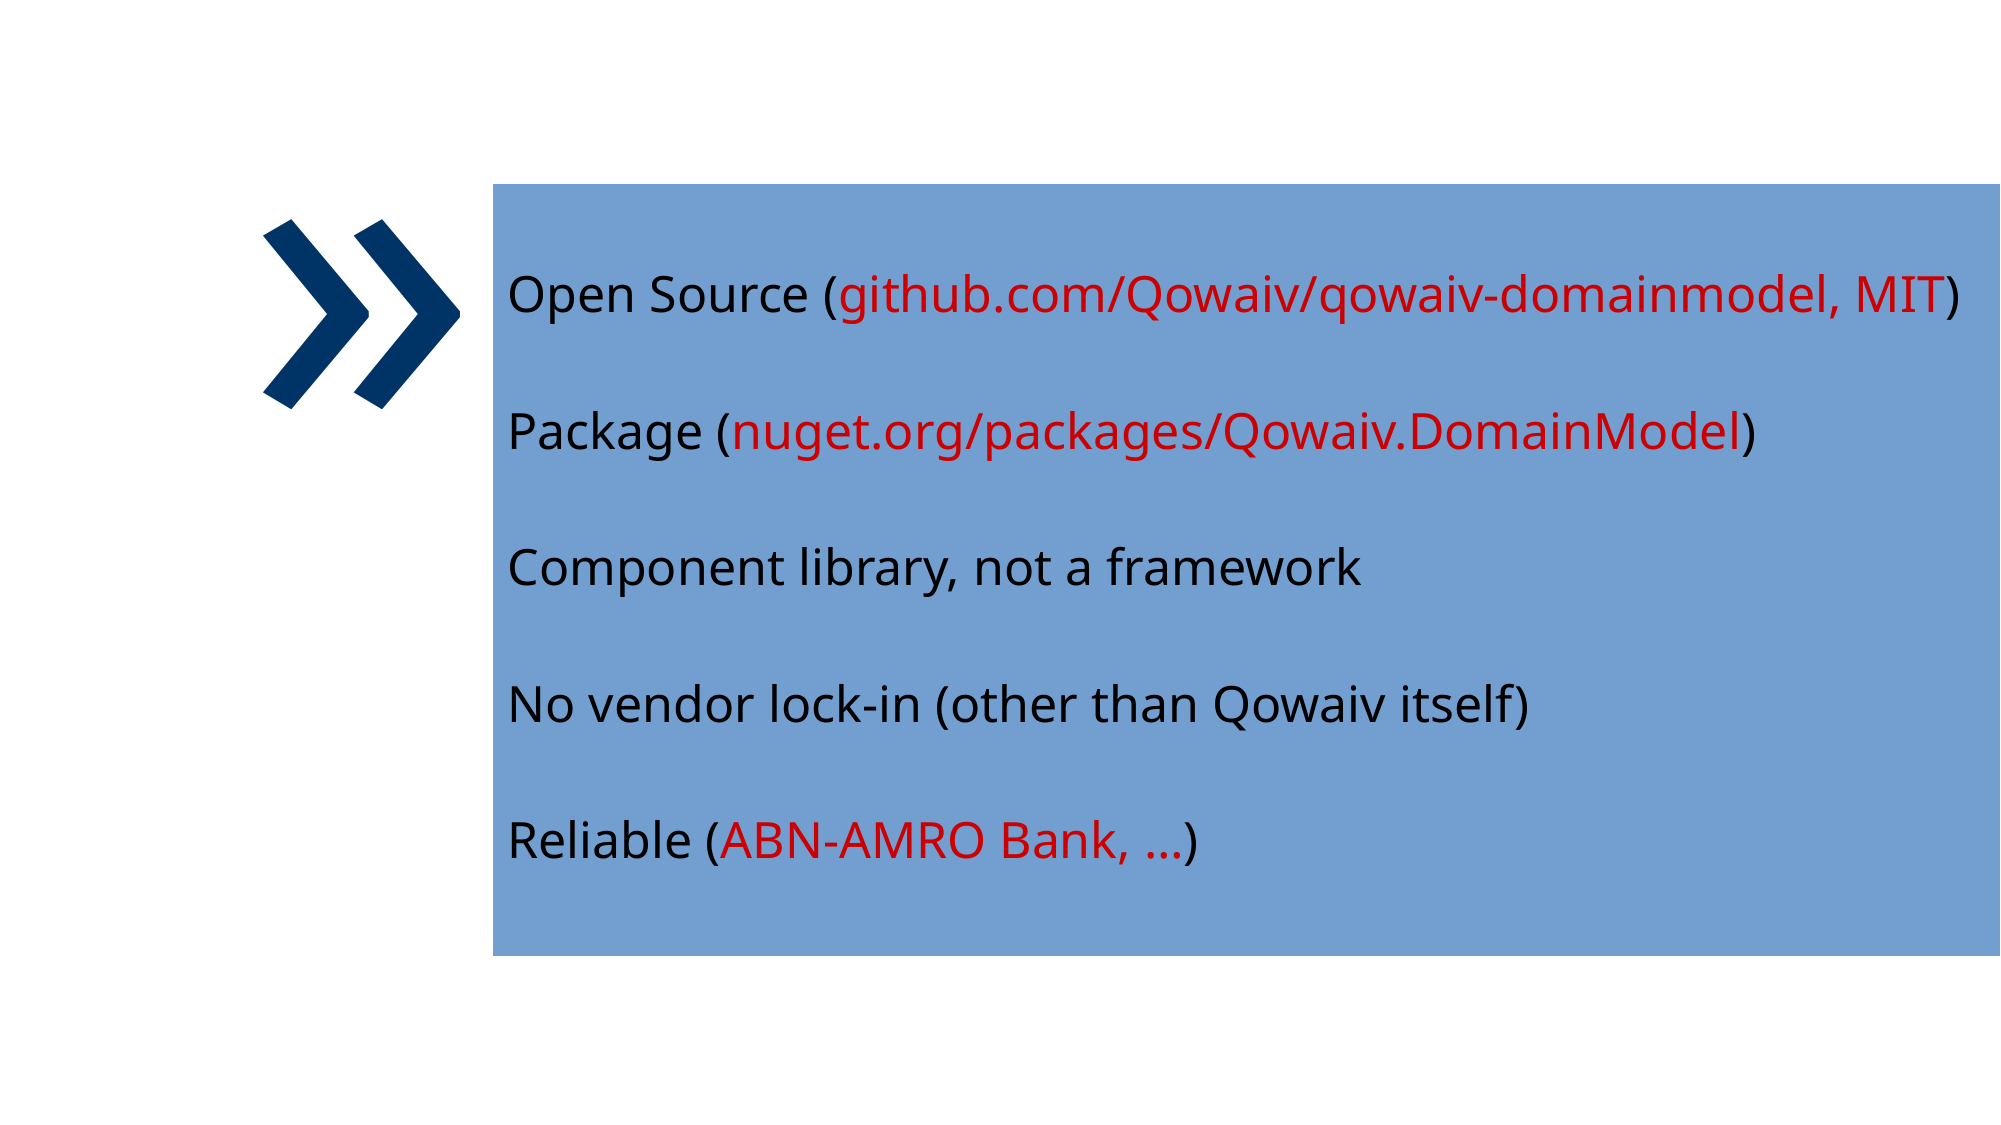

»
| Open Source (github.com/Qowaiv/qowaiv-domainmodel, MIT) Package (nuget.org/packages/Qowaiv.DomainModel) Component library, not a framework No vendor lock-in (other than Qowaiv itself) Reliable (ABN-AMRO Bank, …) |
| --- |